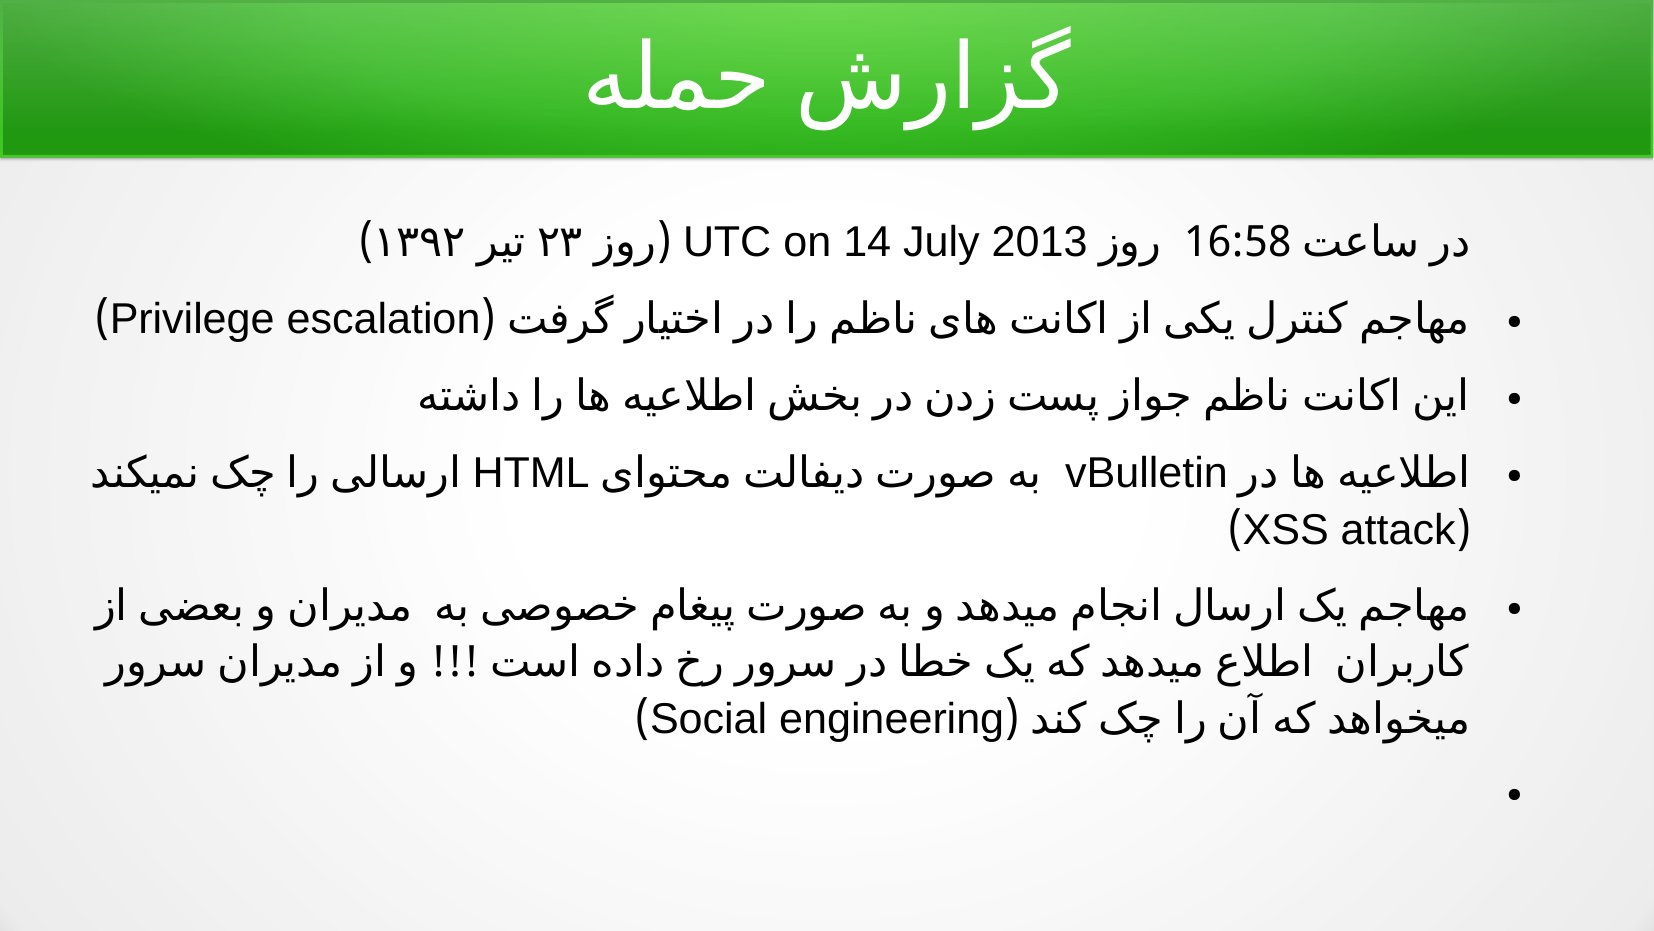

# گزارش حمله
در ساعت 16:58 روز UTC on 14 July 2013 (روز ۲۳ تیر ۱۳۹۲)
مهاجم کنترل یکی از اکانت های ناظم را در اختیار گرفت (Privilege escalation)
این اکانت ناظم جواز پست زدن در بخش اطلاعیه ها را داشته
اطلاعیه ها در vBulletin به صورت دیفالت محتوای HTML ارسالی را چک نمیکند (XSS attack)
مهاجم یک ارسال انجام میدهد و به صورت پیغام خصوصی به مدیران و بعضی از کاربران اطلاع میدهد که یک خطا در سرور رخ داده است !!! و از مدیران سرور میخواهد که آن را چک کند (Social engineering)